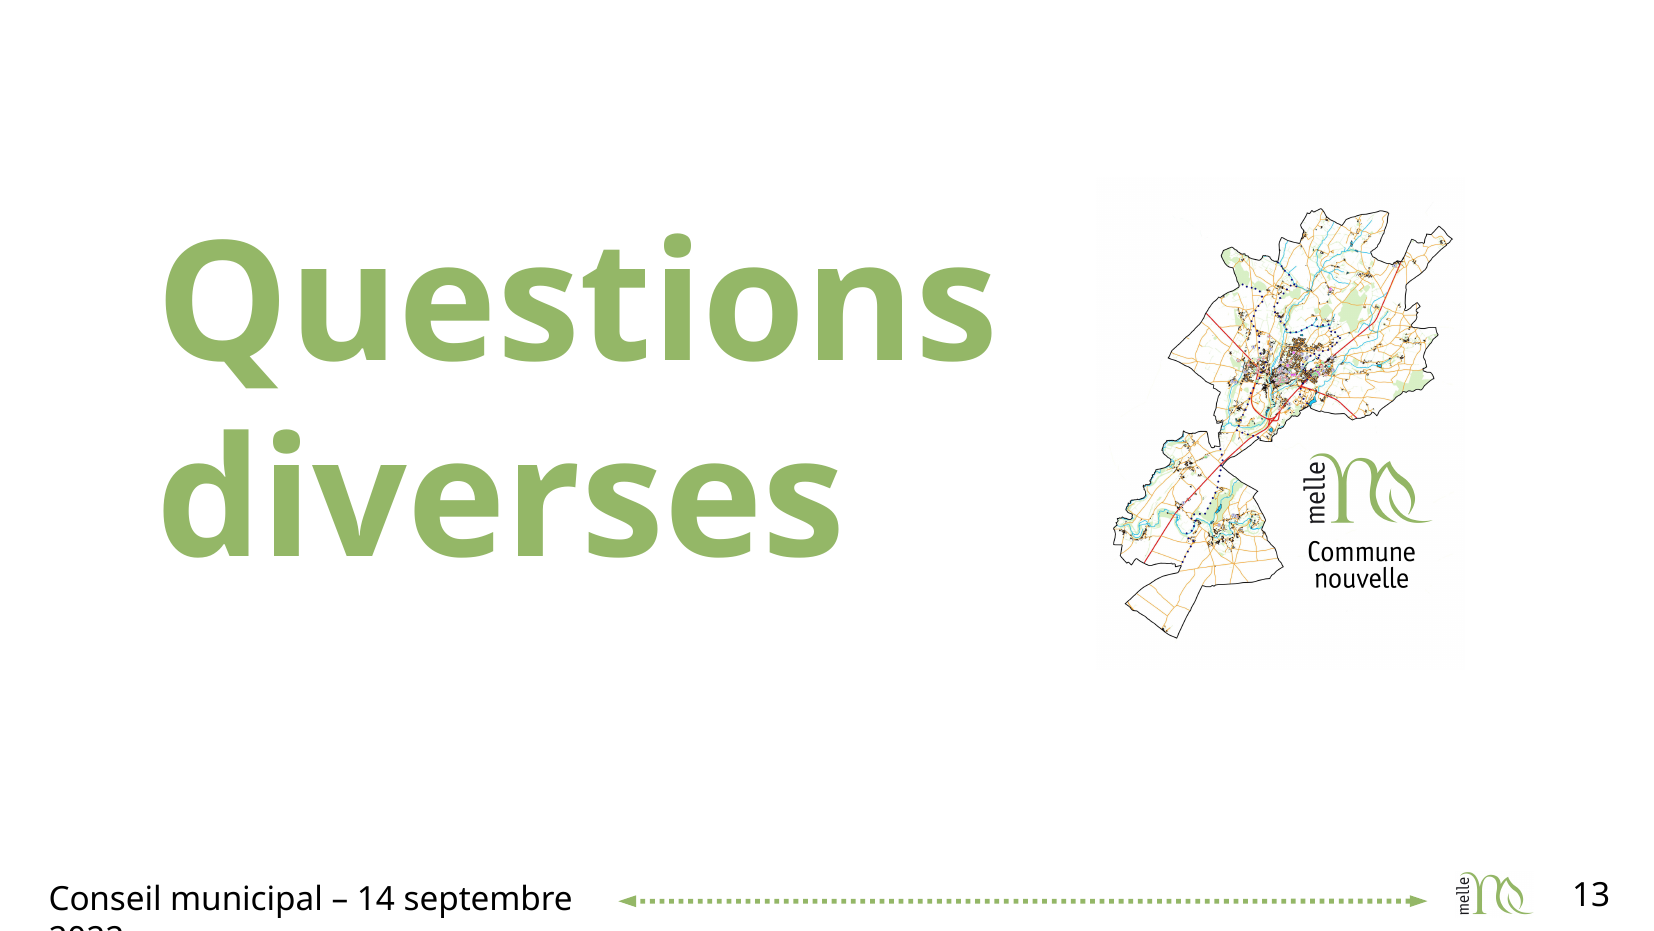

Questions
diverses
Conseil municipal – 14 septembre 2022